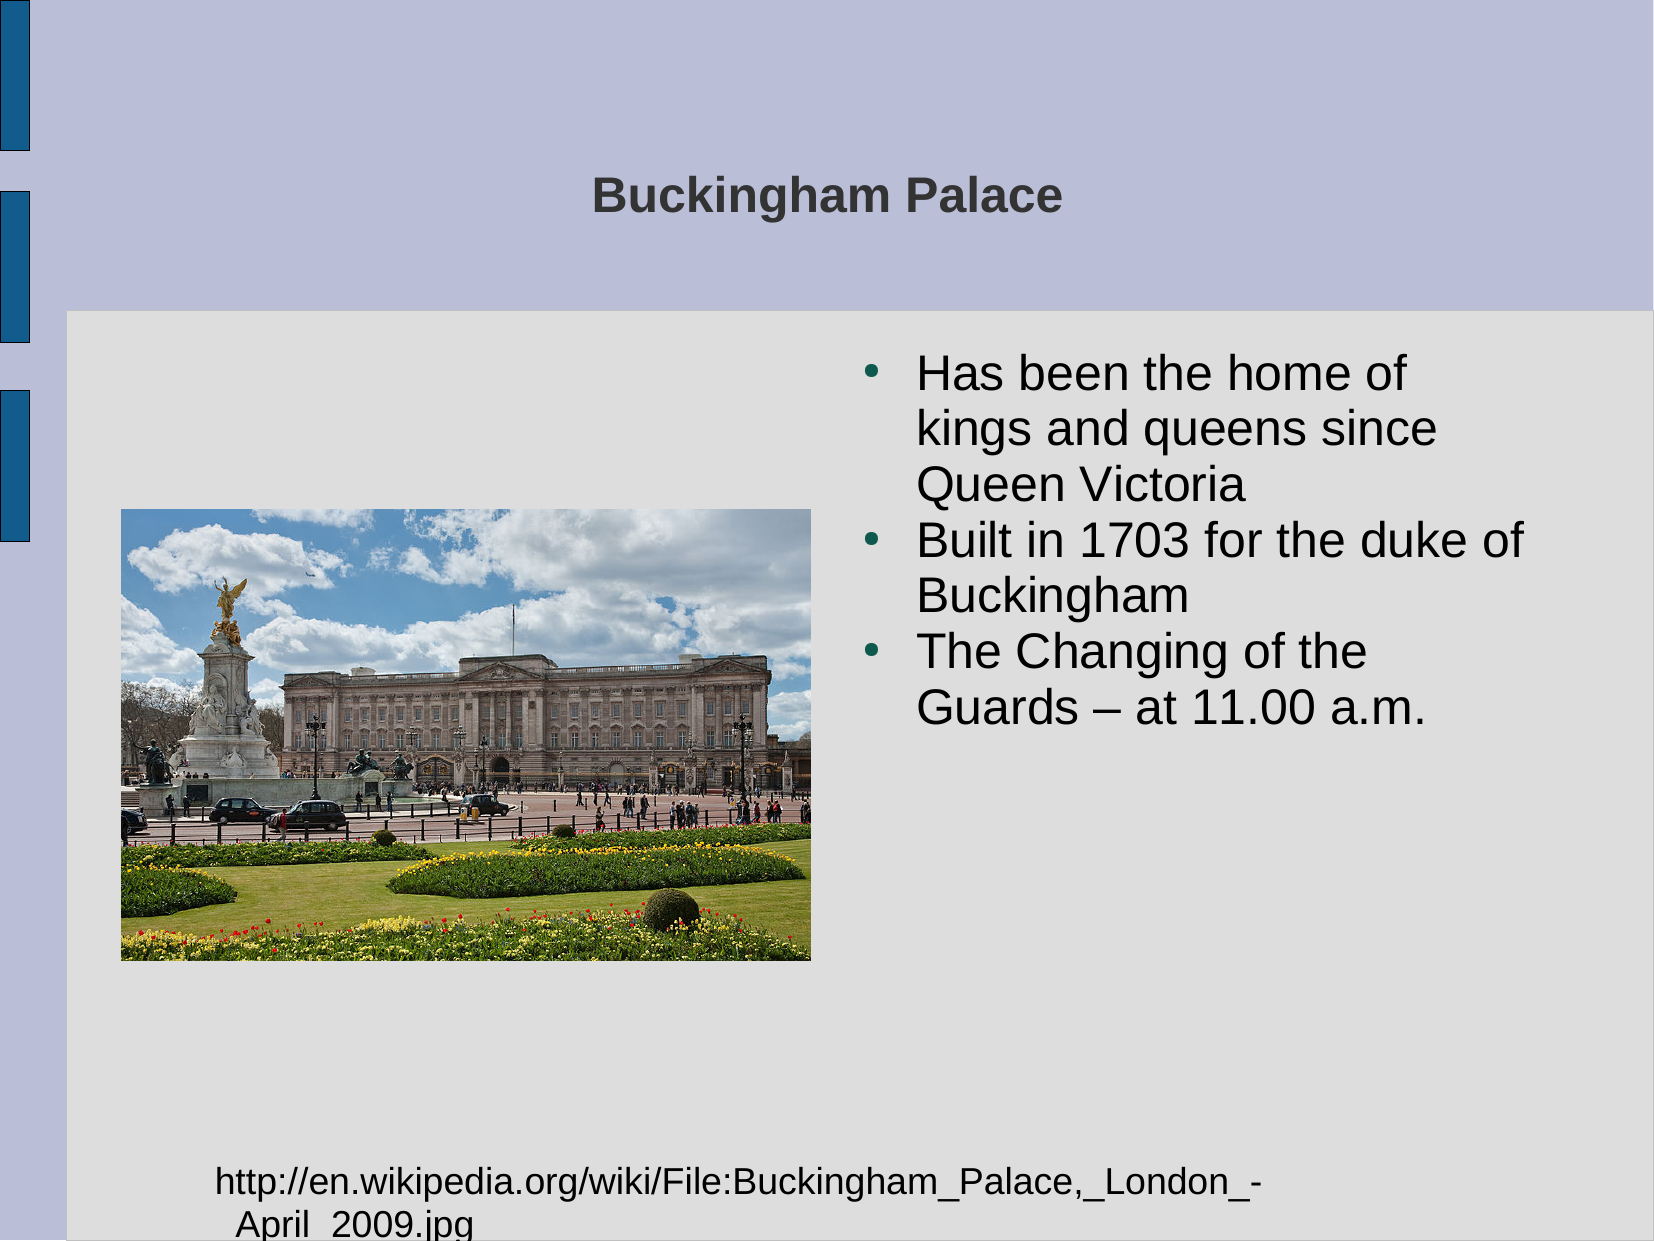

# Buckingham Palace
Has been the home of kings and queens since Queen Victoria
Built in 1703 for the duke of Buckingham
The Changing of the Guards – at 11.00 a.m.
http://en.wikipedia.org/wiki/File:Buckingham_Palace,_London_-_April_2009.jpg